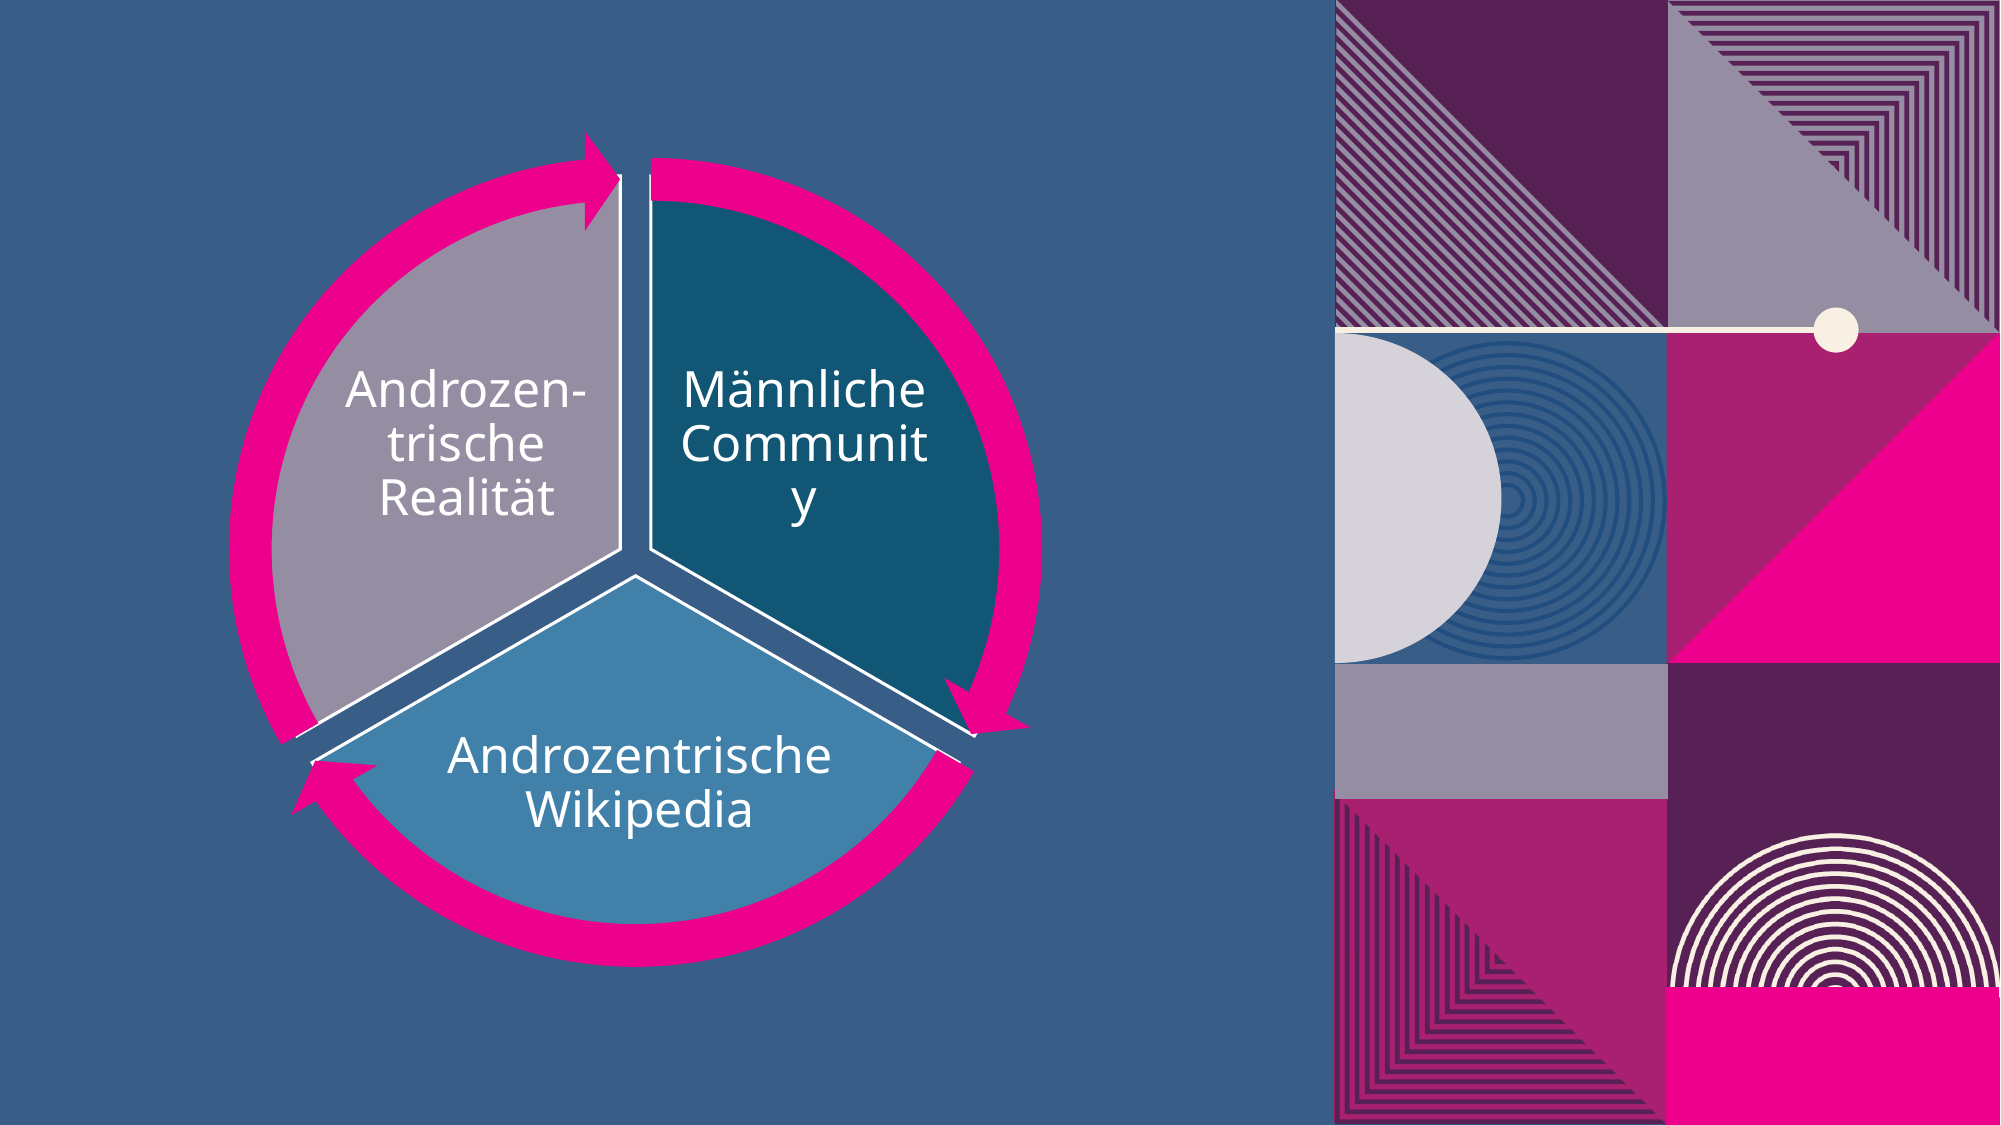

Androzen-trische Realität
Männliche Community
Androzentrische Wikipedia
#